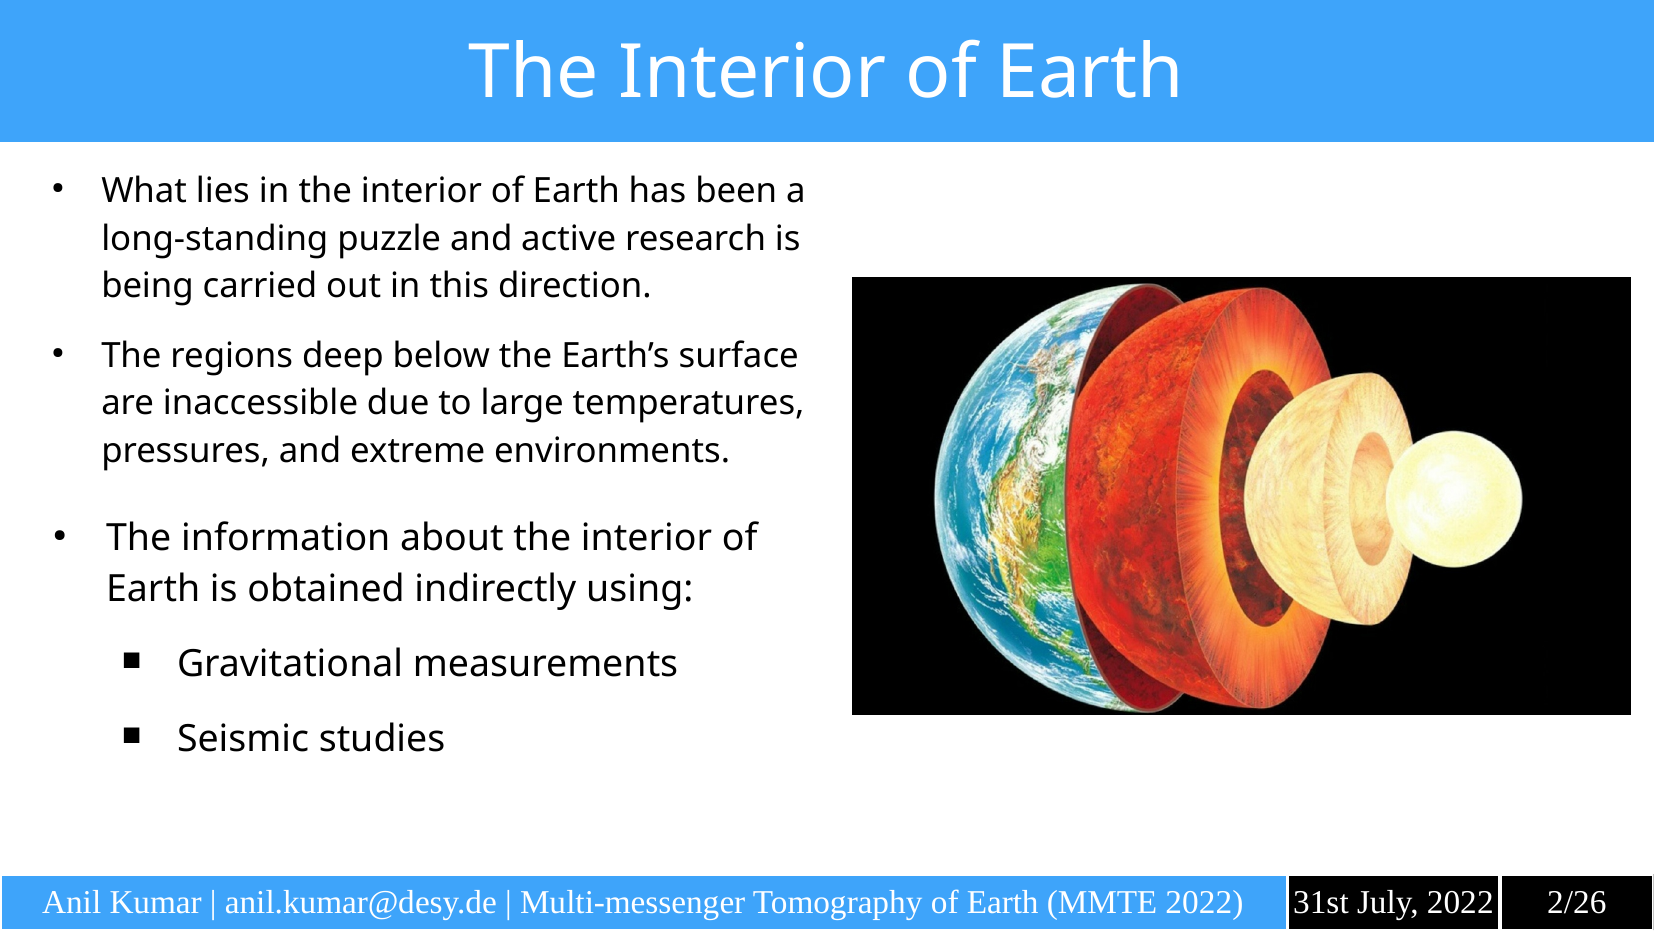

# The Interior of Earth
What lies in the interior of Earth has been a long-standing puzzle and active research is being carried out in this direction.
The regions deep below the Earth’s surface are inaccessible due to large temperatures, pressures, and extreme environments.
The information about the interior of Earth is obtained indirectly using:
Gravitational measurements
Seismic studies
Anil Kumar | anil.kumar@desy.de | Multi-messenger Tomography of Earth (MMTE 2022)
2